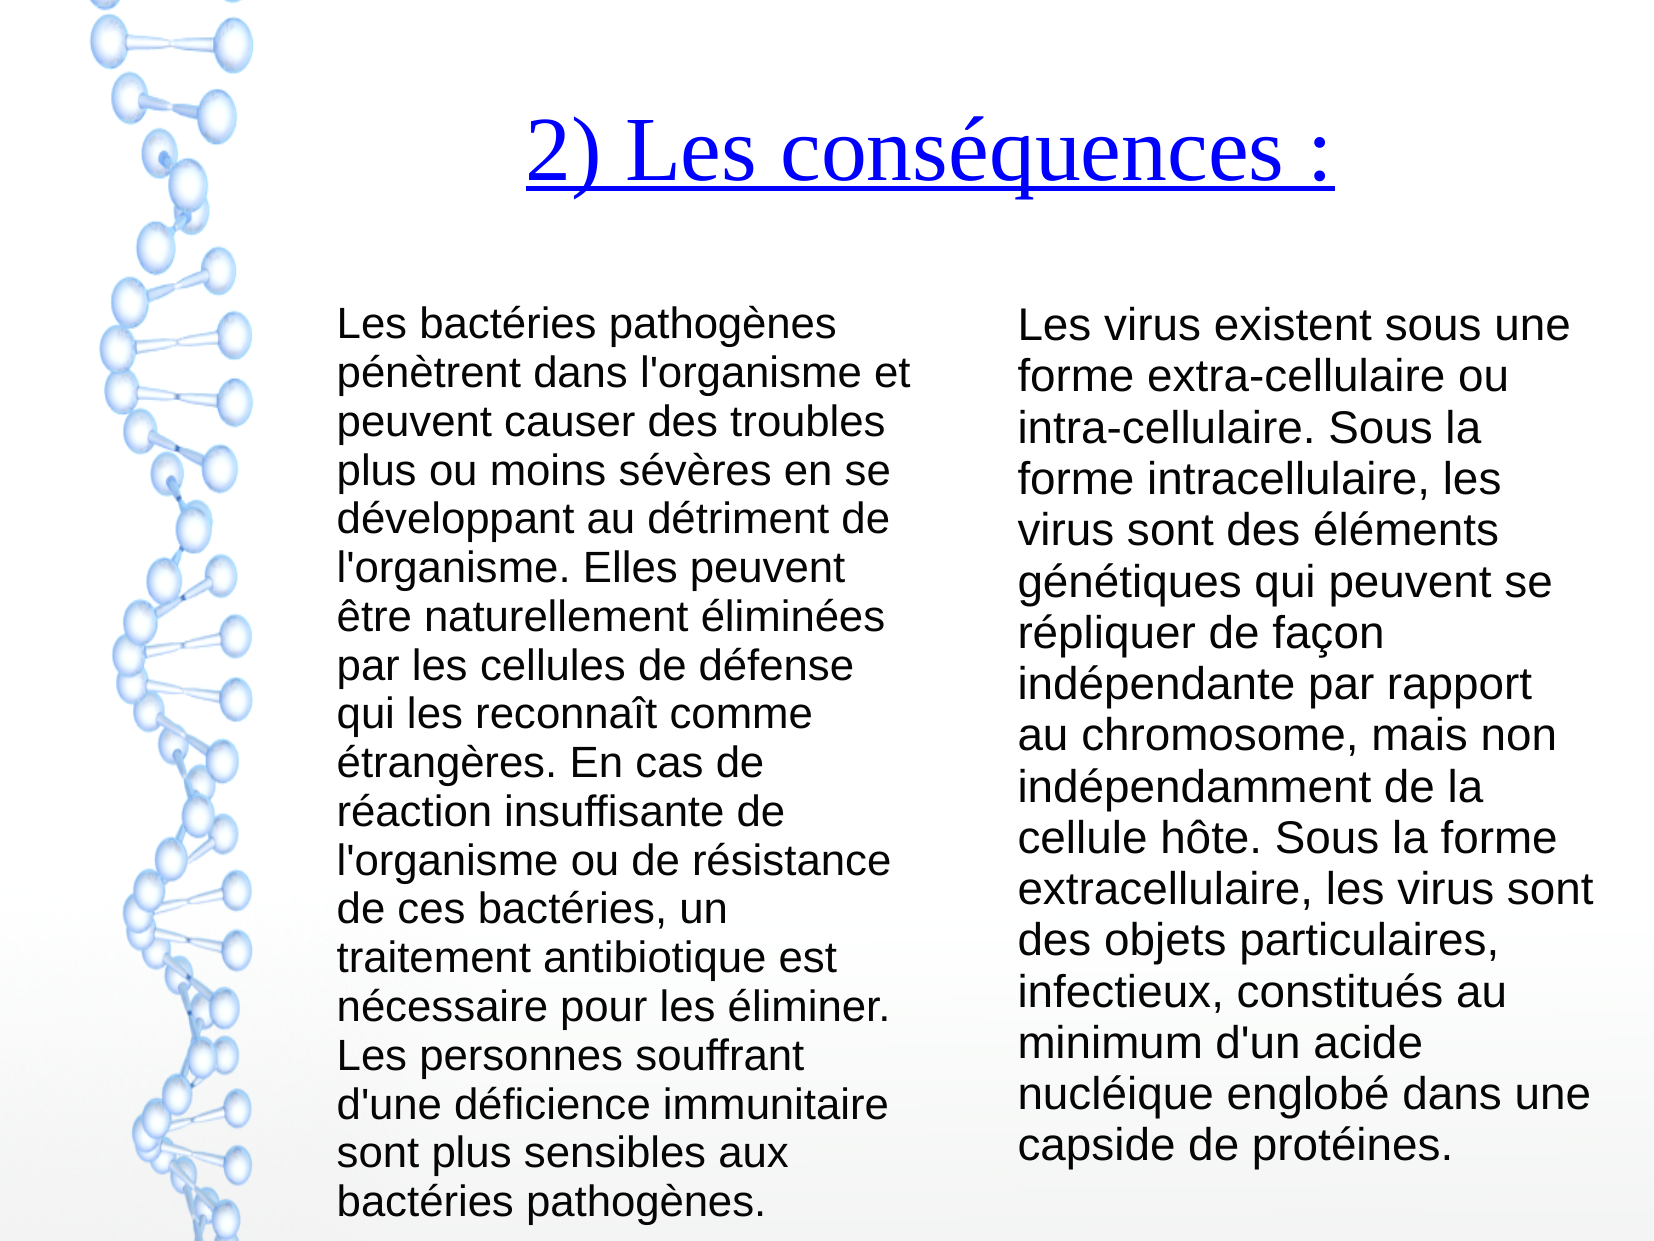

# 2) Les conséquences :
Les bactéries pathogènes pénètrent dans l'organisme et peuvent causer des troubles plus ou moins sévères en se développant au détriment de l'organisme. Elles peuvent être naturellement éliminées par les cellules de défense qui les reconnaît comme étrangères. En cas de réaction insuffisante de l'organisme ou de résistance de ces bactéries, un traitement antibiotique est nécessaire pour les éliminer. Les personnes souffrant d'une déficience immunitaire sont plus sensibles aux bactéries pathogènes.
Les virus existent sous une forme extra-cellulaire ou intra-cellulaire. Sous la forme intracellulaire, les virus sont des éléments génétiques qui peuvent se répliquer de façon indépendante par rapport au chromosome, mais non indépendamment de la cellule hôte. Sous la forme extracellulaire, les virus sont des objets particulaires, infectieux, constitués au minimum d'un acide nucléique englobé dans une capside de protéines.